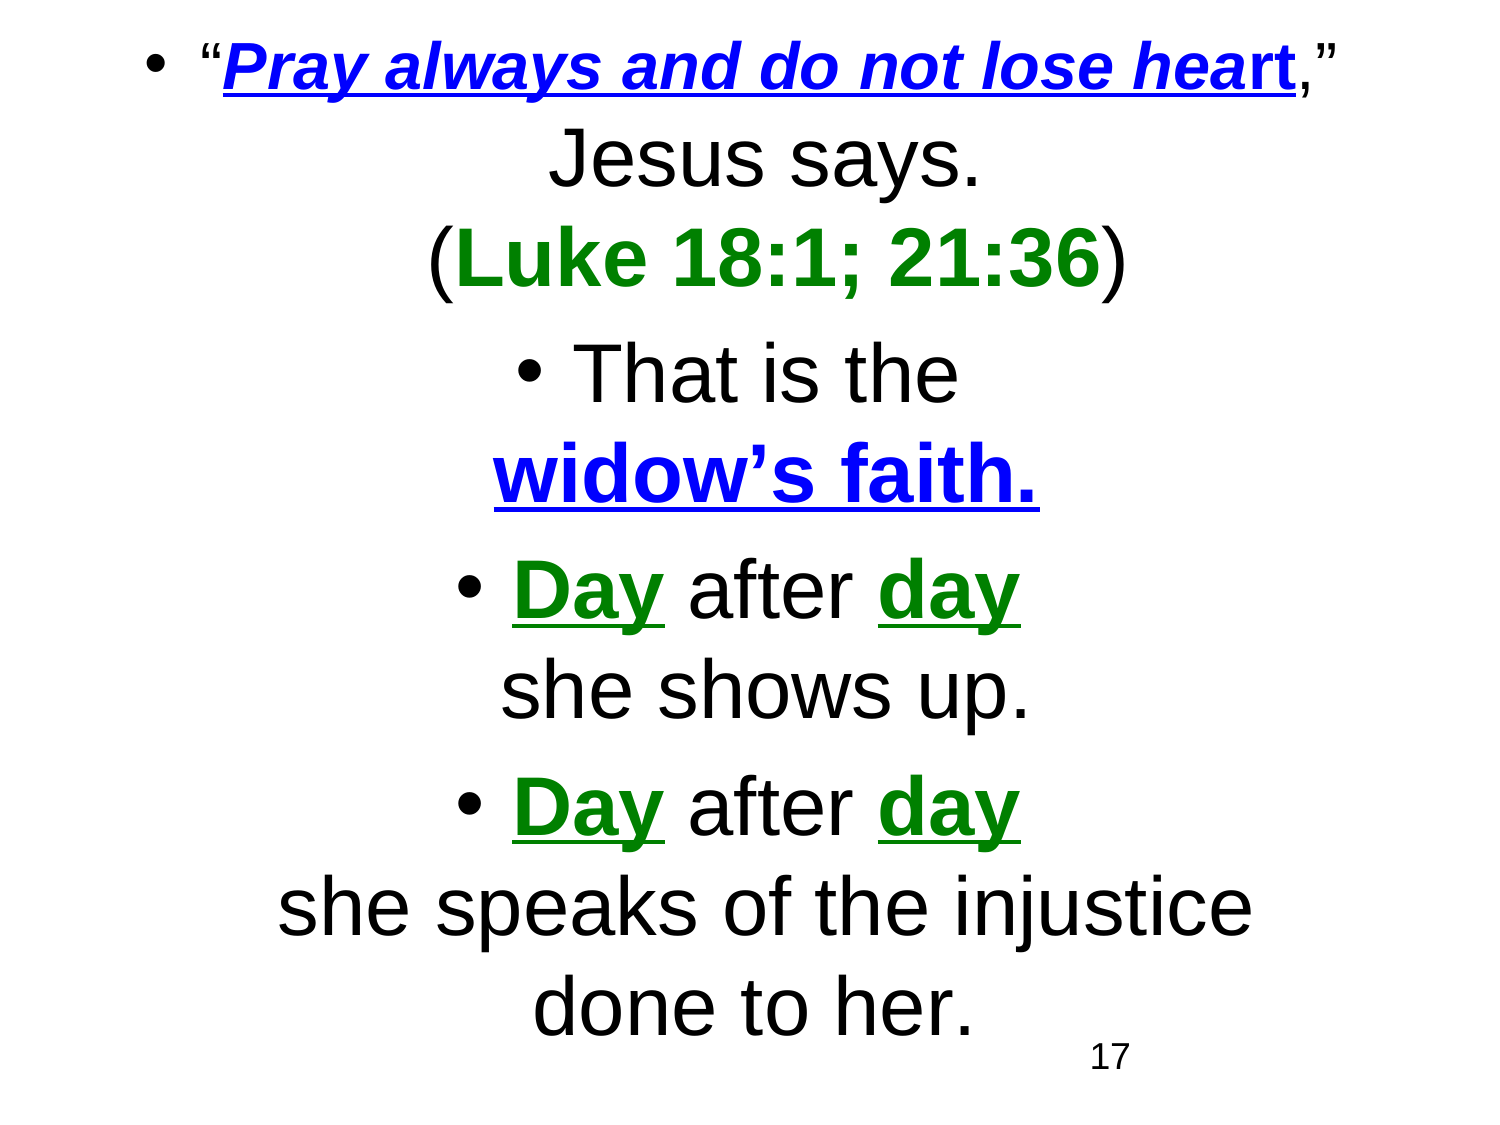

# “Pray always and do not lose heart,” Jesus says. (Luke 18:1; 21:36)
That is the
widow’s faith.
Day after day
she shows up.
Day after day
she speaks of the injustice
done to her.
17